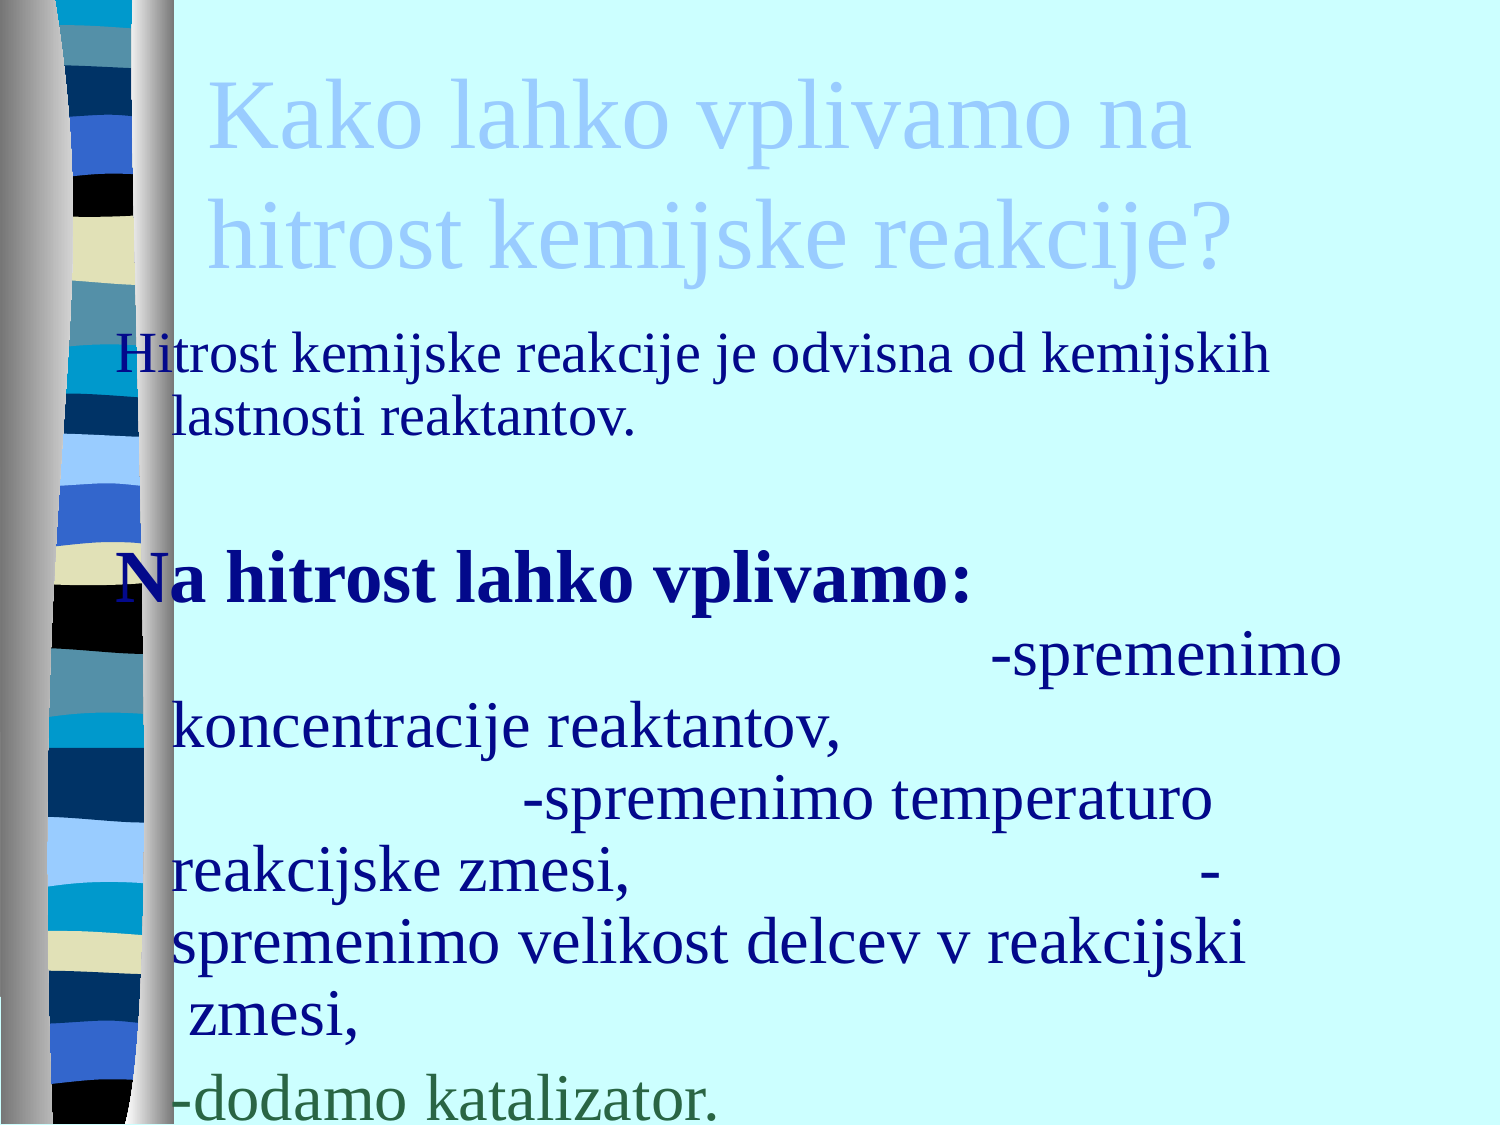

# Kako lahko vplivamo na hitrost kemijske reakcije?
Hitrost kemijske reakcije je odvisna od kemijskih lastnosti reaktantov.
Na hitrost lahko vplivamo: -spremenimo koncentracije reaktantov, -spremenimo temperaturo reakcijske zmesi, -spremenimo velikost delcev v reakcijski zmesi,
 -dodamo katalizator.